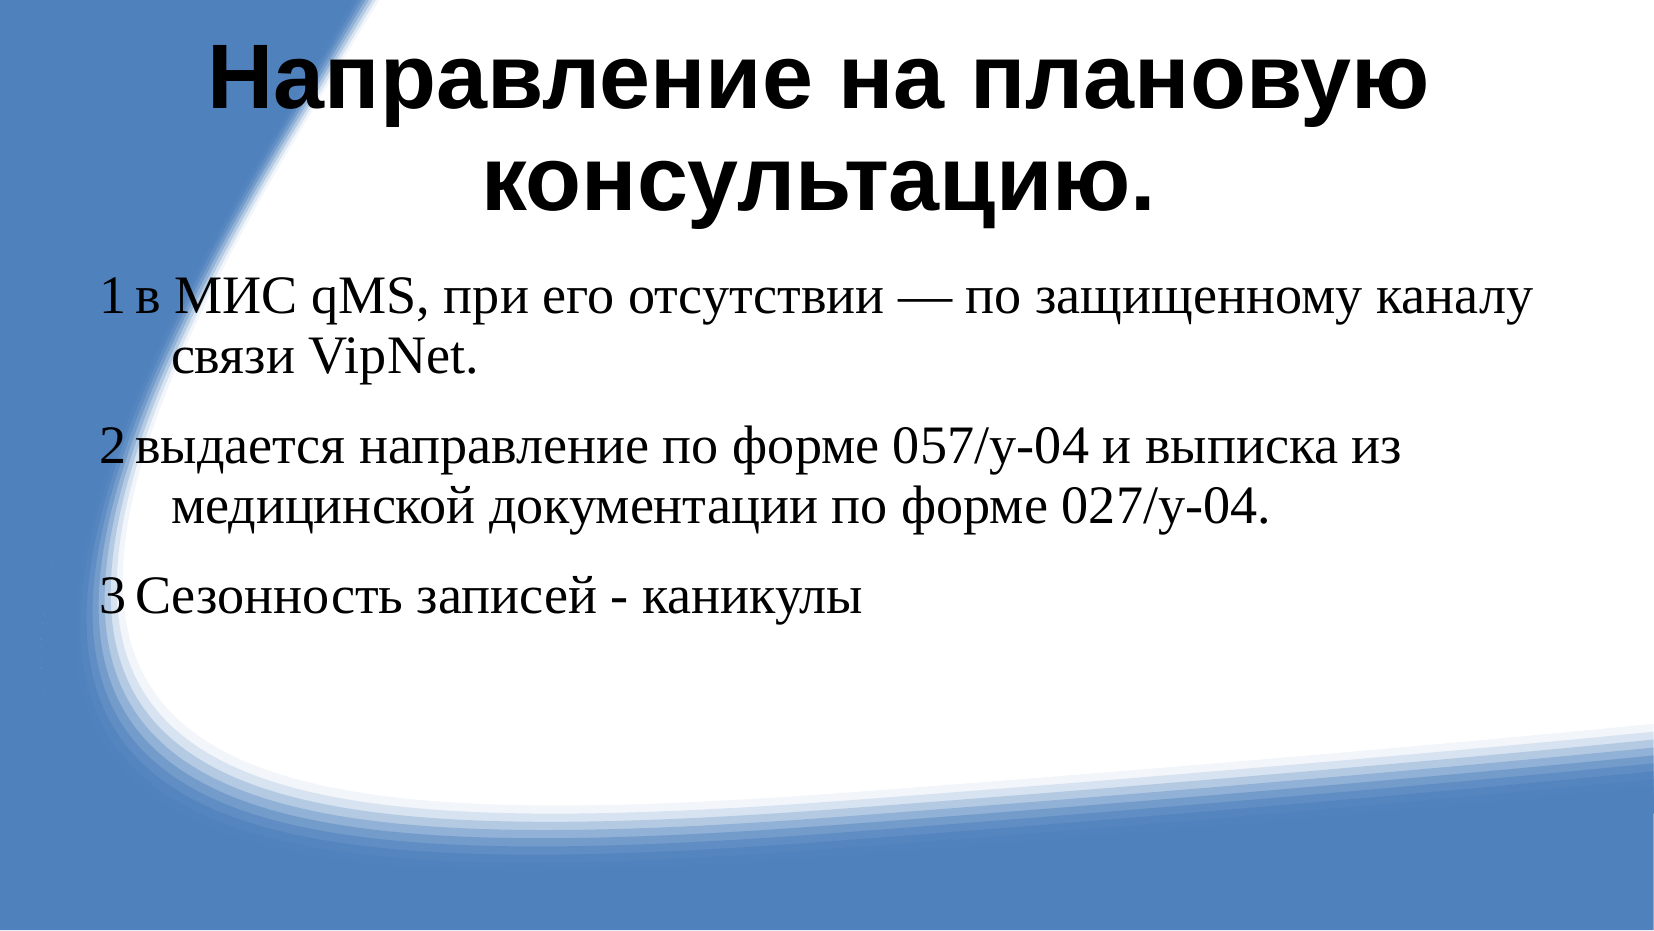

# Направление на плановую консультацию.
в МИС qMS, при его отсутствии — по защищенному каналу связи VipNet.
выдается направление по форме 057/у-04 и выписка из медицинской документации по форме 027/у-04.
Сезонность записей - каникулы